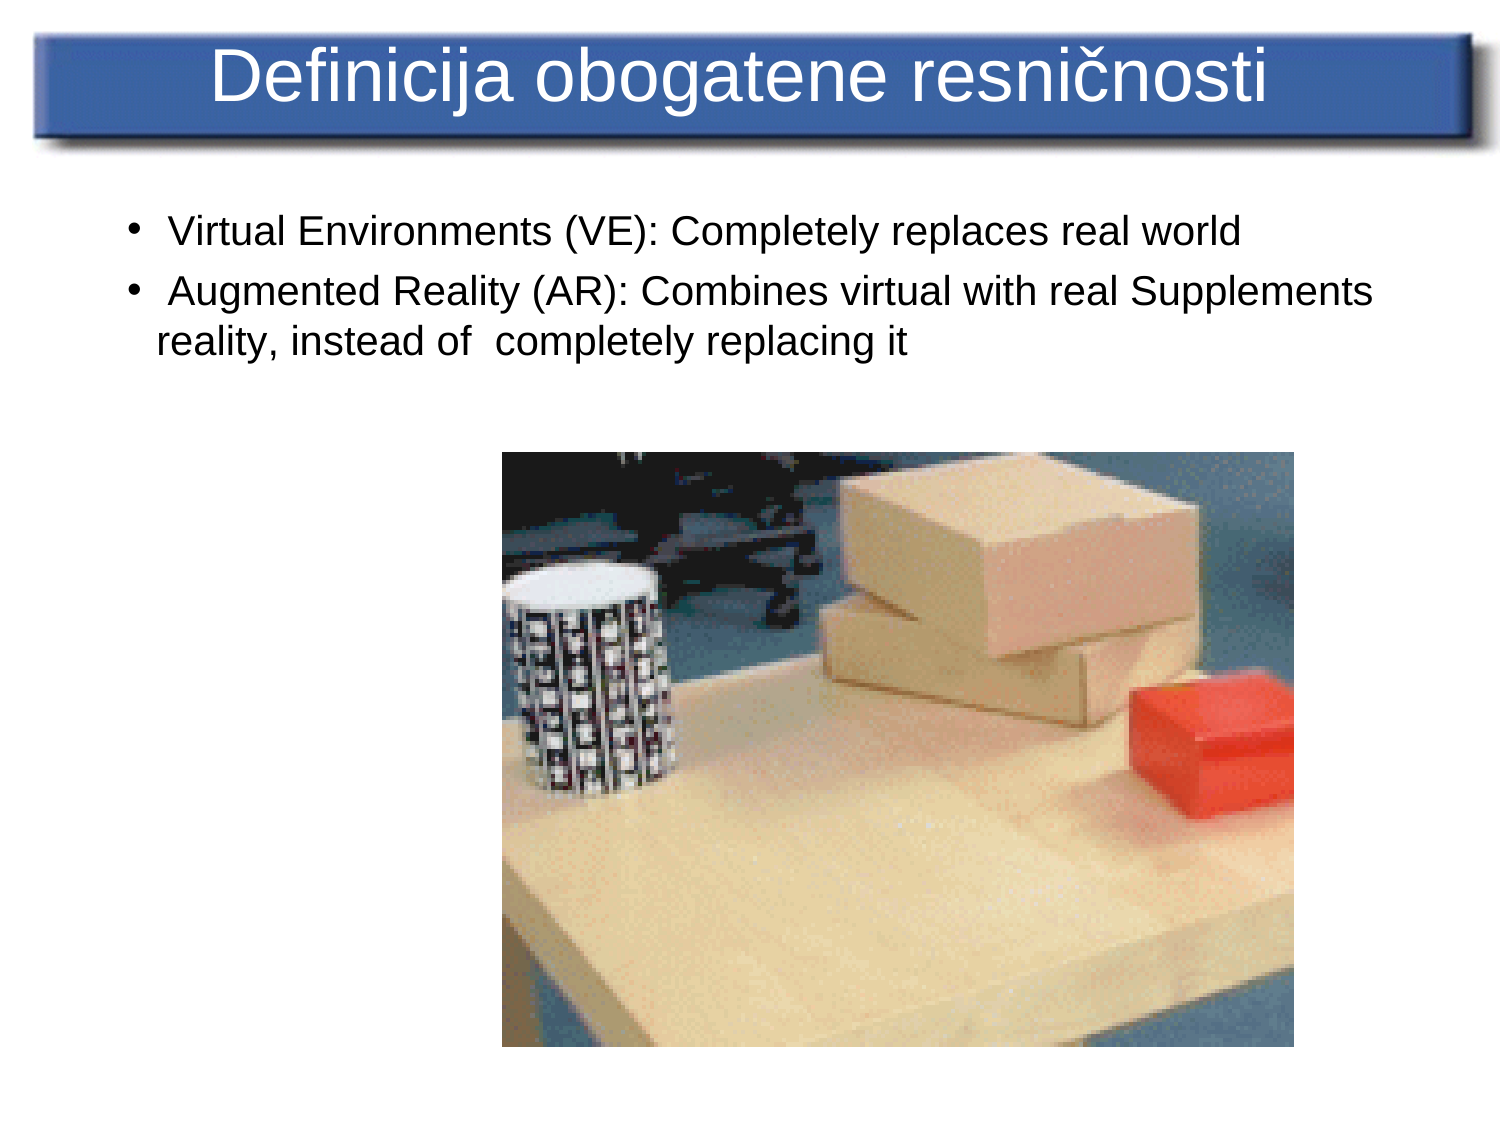

# Definicija obogatene resničnosti
 Virtual Environments (VE): Completely replaces real world
 Augmented Reality (AR): Combines virtual with real Supplements reality, instead of completely replacing it